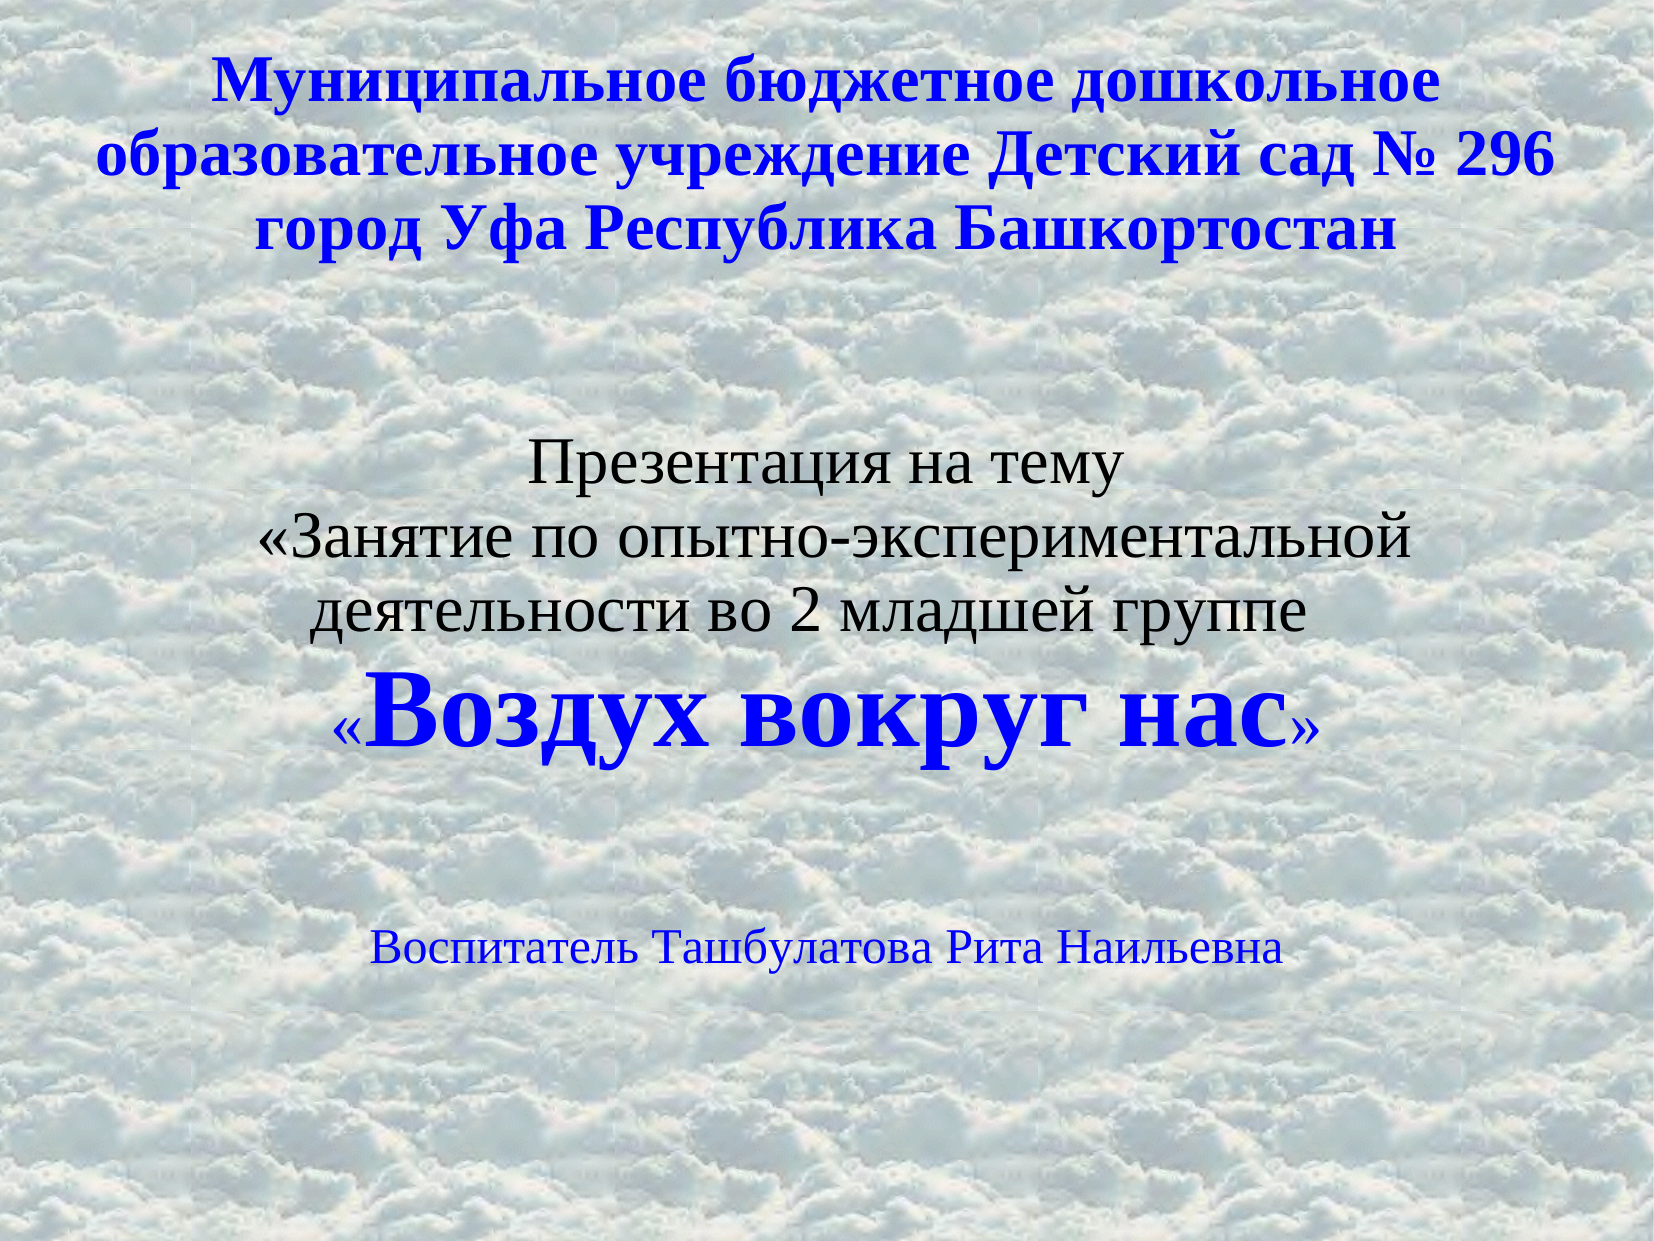

# Муниципальное бюджетное дошкольное образовательное учреждение Детский сад № 296 город Уфа Республика Башкортостан
Презентация на тему
 «Занятие по опытно-экспериментальной деятельности во 2 младшей группе
«Воздух вокруг нас»
Воспитатель Ташбулатова Рита Наильевна